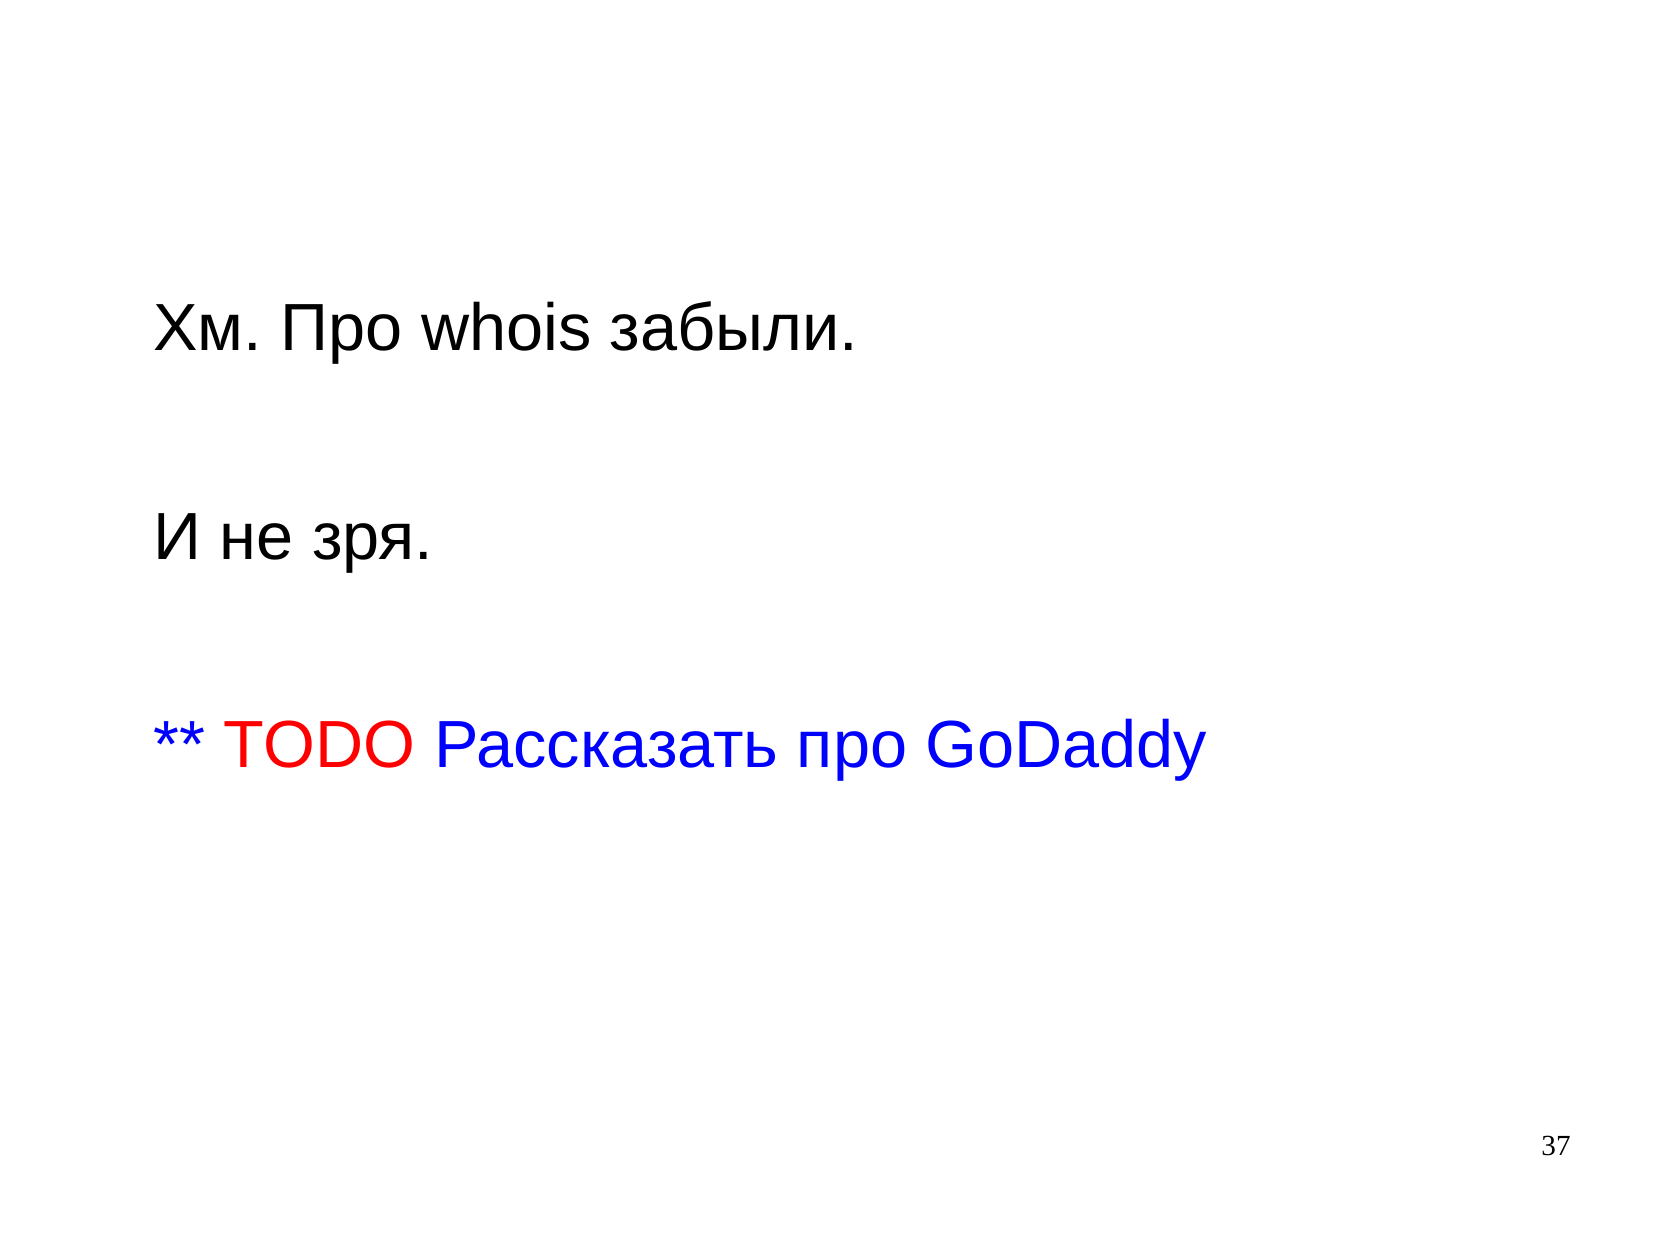

# Хм. Про whois забыли.
И не зря.
** TODO Рассказать про GoDaddy
37